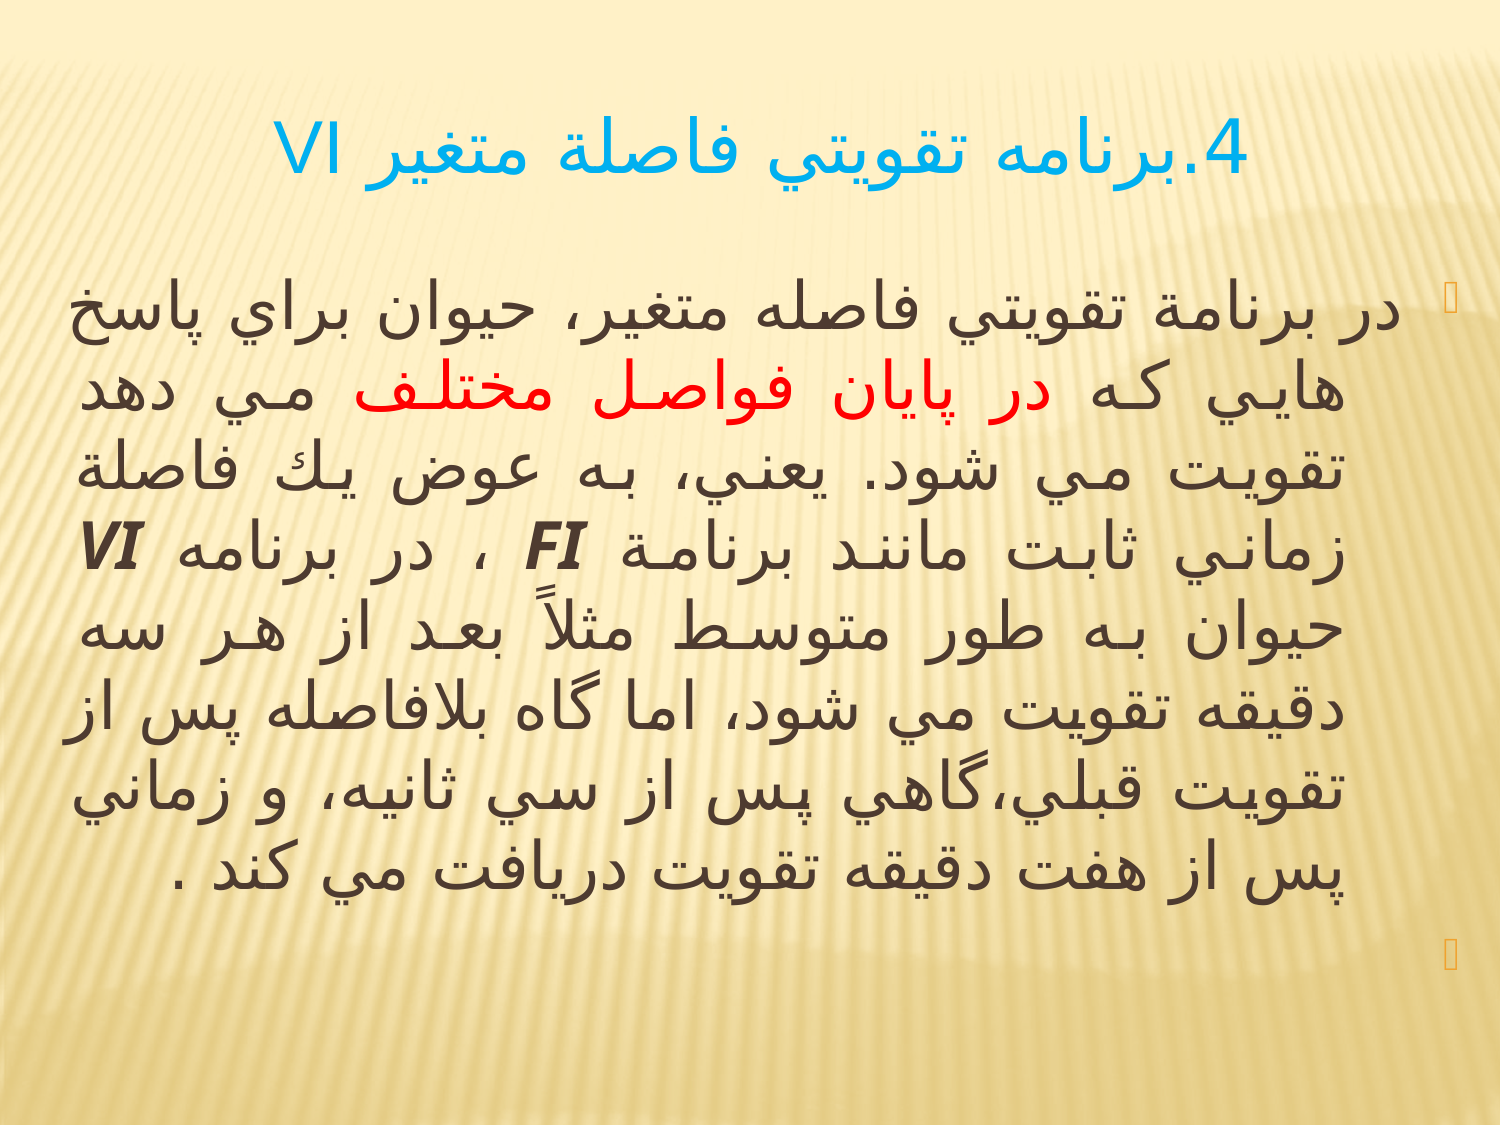

# 4.برنامه تقويتي فاصلة متغير VI‌
در برنامة تقويتي فاصله متغير، حيوان براي پاسخ هايي كه در پايان فواصل مختلف مي دهد تقويت مي شود. يعني، به عوض يك فاصلة زماني ثابت مانند برنامة FI ، در برنامه VI حيوان به طور متوسط مثلاً بعد از هر سه دقيقه تقويت مي شود، اما گاه بلافاصله پس از تقويت قبلي،گاهي پس از سي ثانيه، و زماني پس از هفت دقيقه تقويت دريافت مي كند .